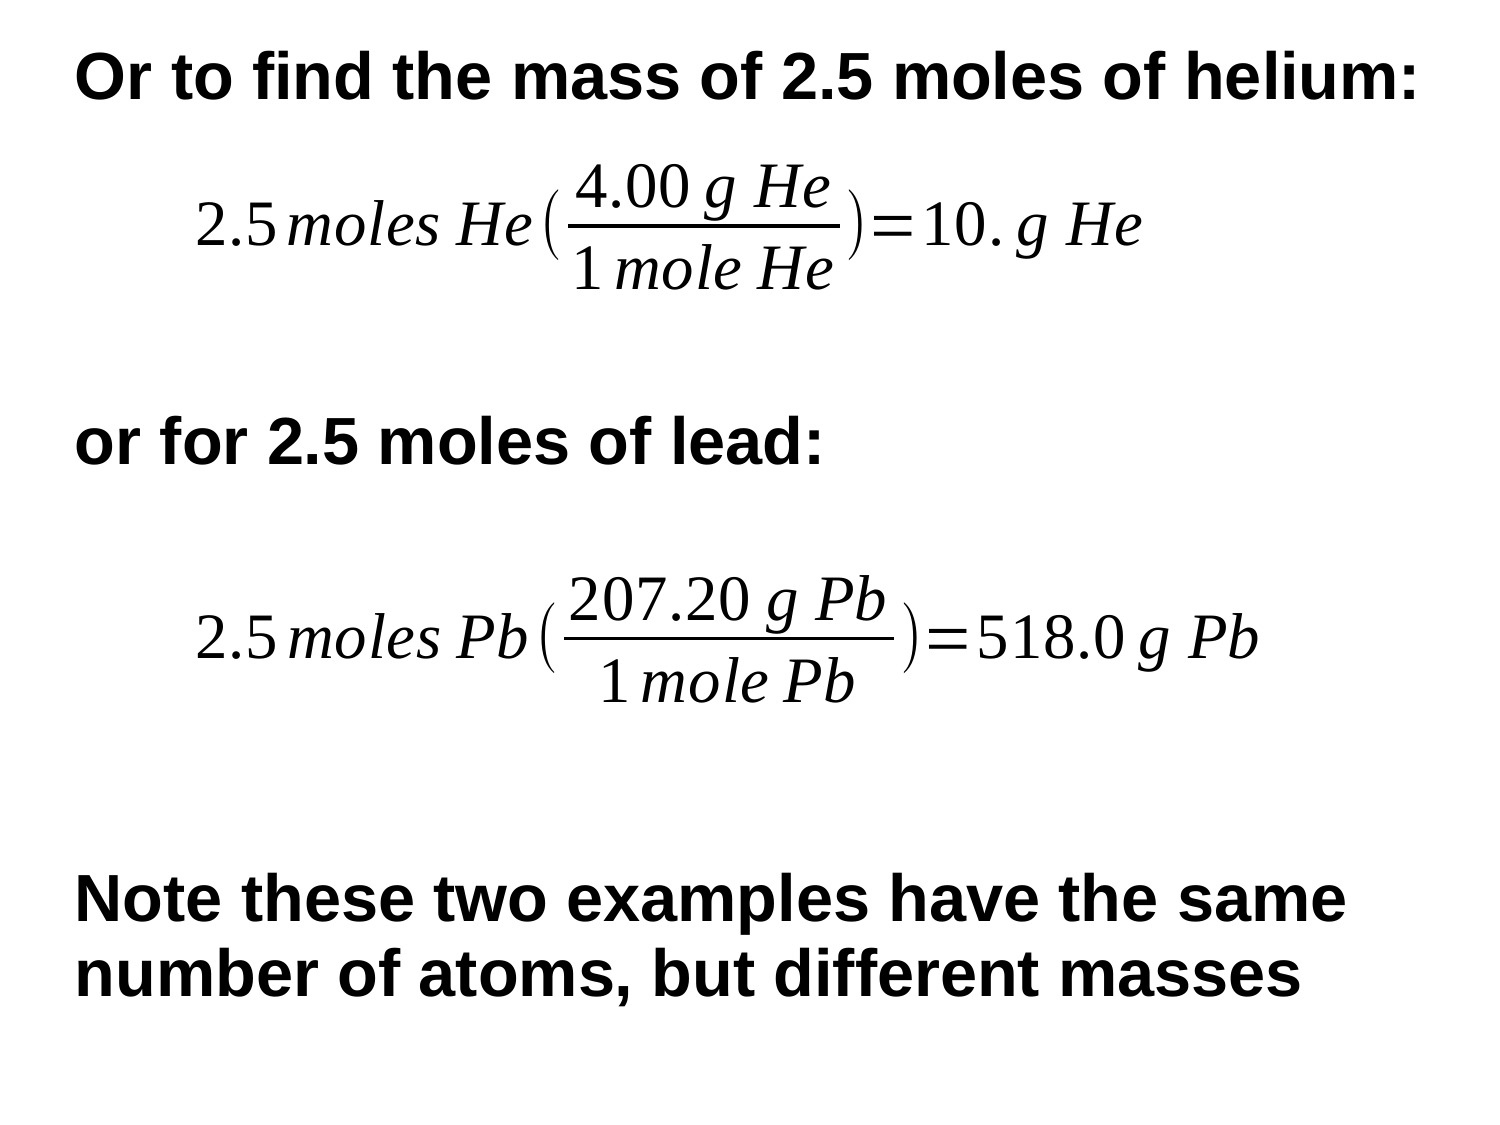

Or to find the mass of 2.5 moles of helium:
or for 2.5 moles of lead:
Note these two examples have the same number of atoms, but different masses